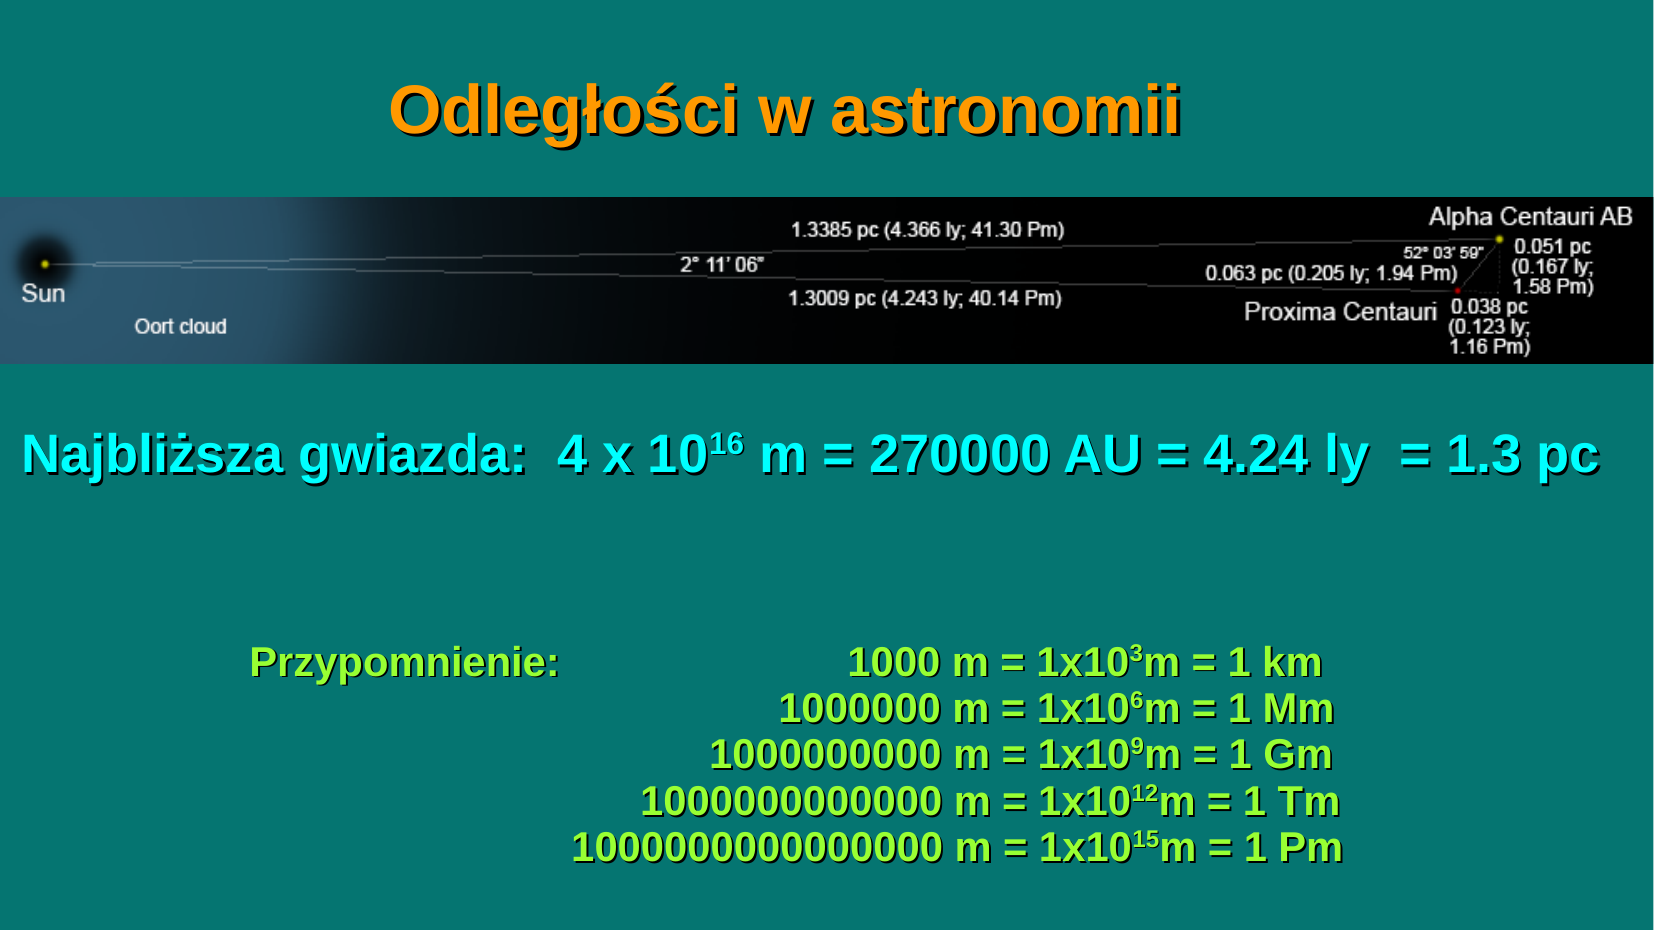

# Odległości w astronomii
Najbliższa gwiazda: 4 x 1016 m = 270000 AU = 4.24 ly = 1.3 pc
Przypomnienie: 1000 m = 1x103m = 1 km
 1000000 m = 1x106m = 1 Mm
 1000000000 m = 1x109m = 1 Gm
 1000000000000 m = 1x1012m = 1 Tm
 1000000000000000 m = 1x1015m = 1 Pm